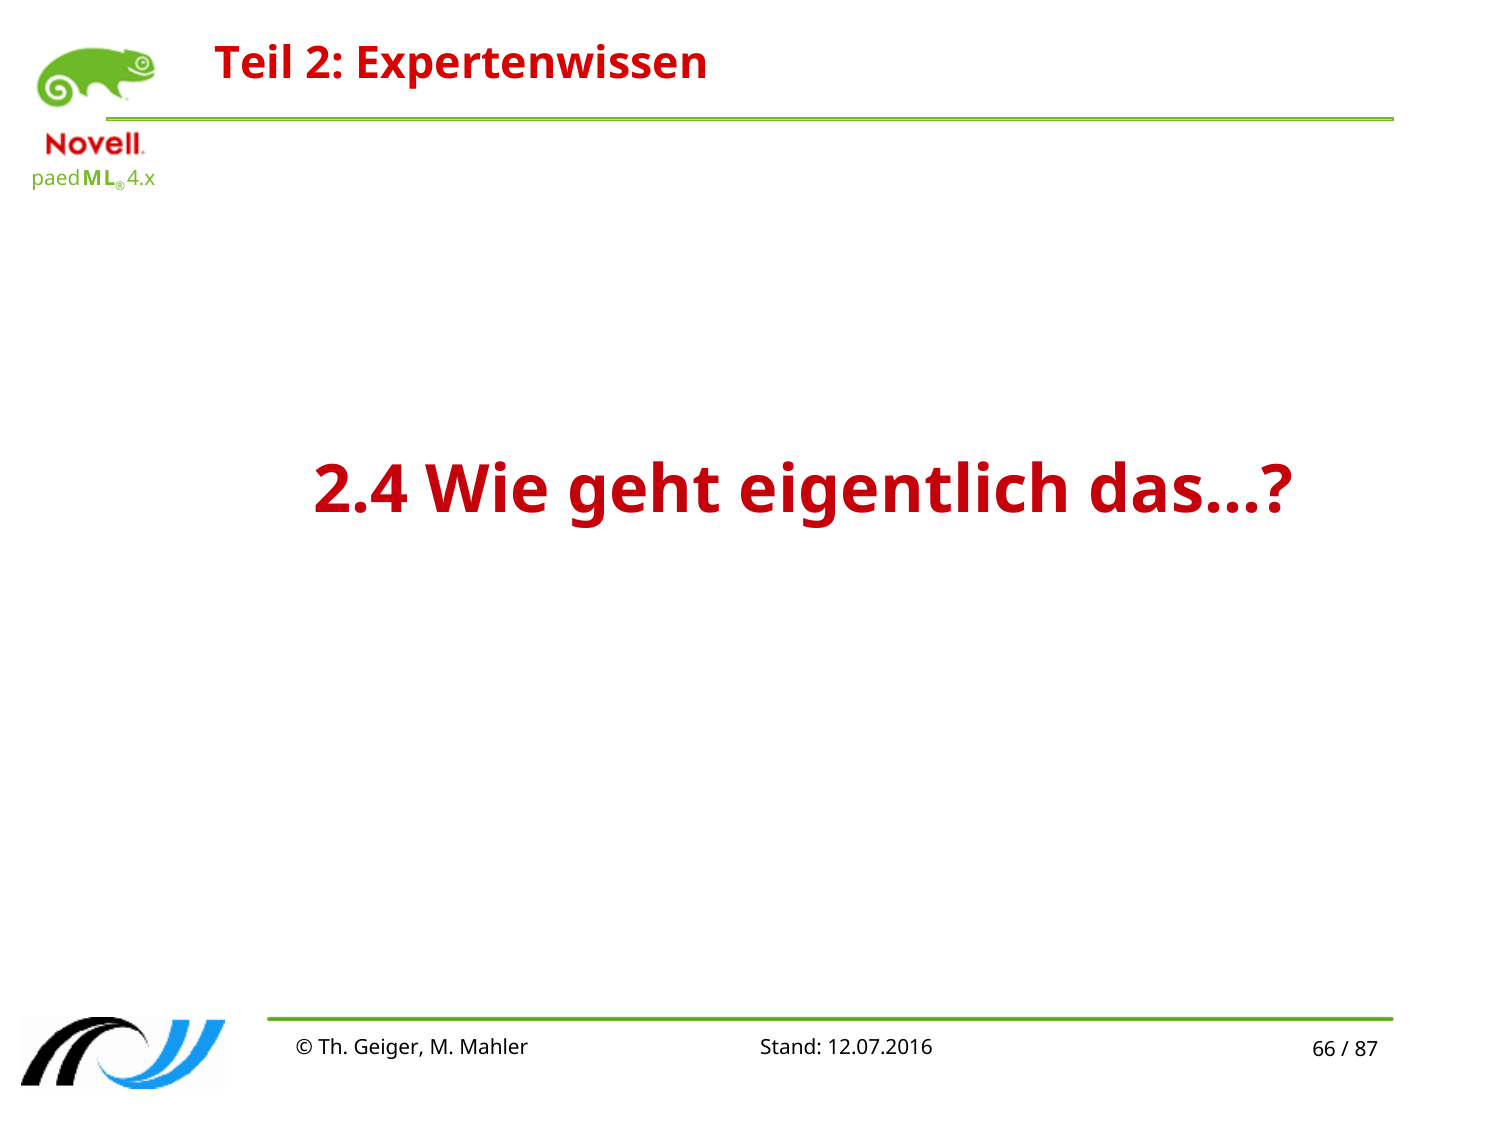

Teil 2: Expertenwissen
# 2.4 Wie geht eigentlich das...?
© Th. Geiger, M. Mahler
12.07.2016
66